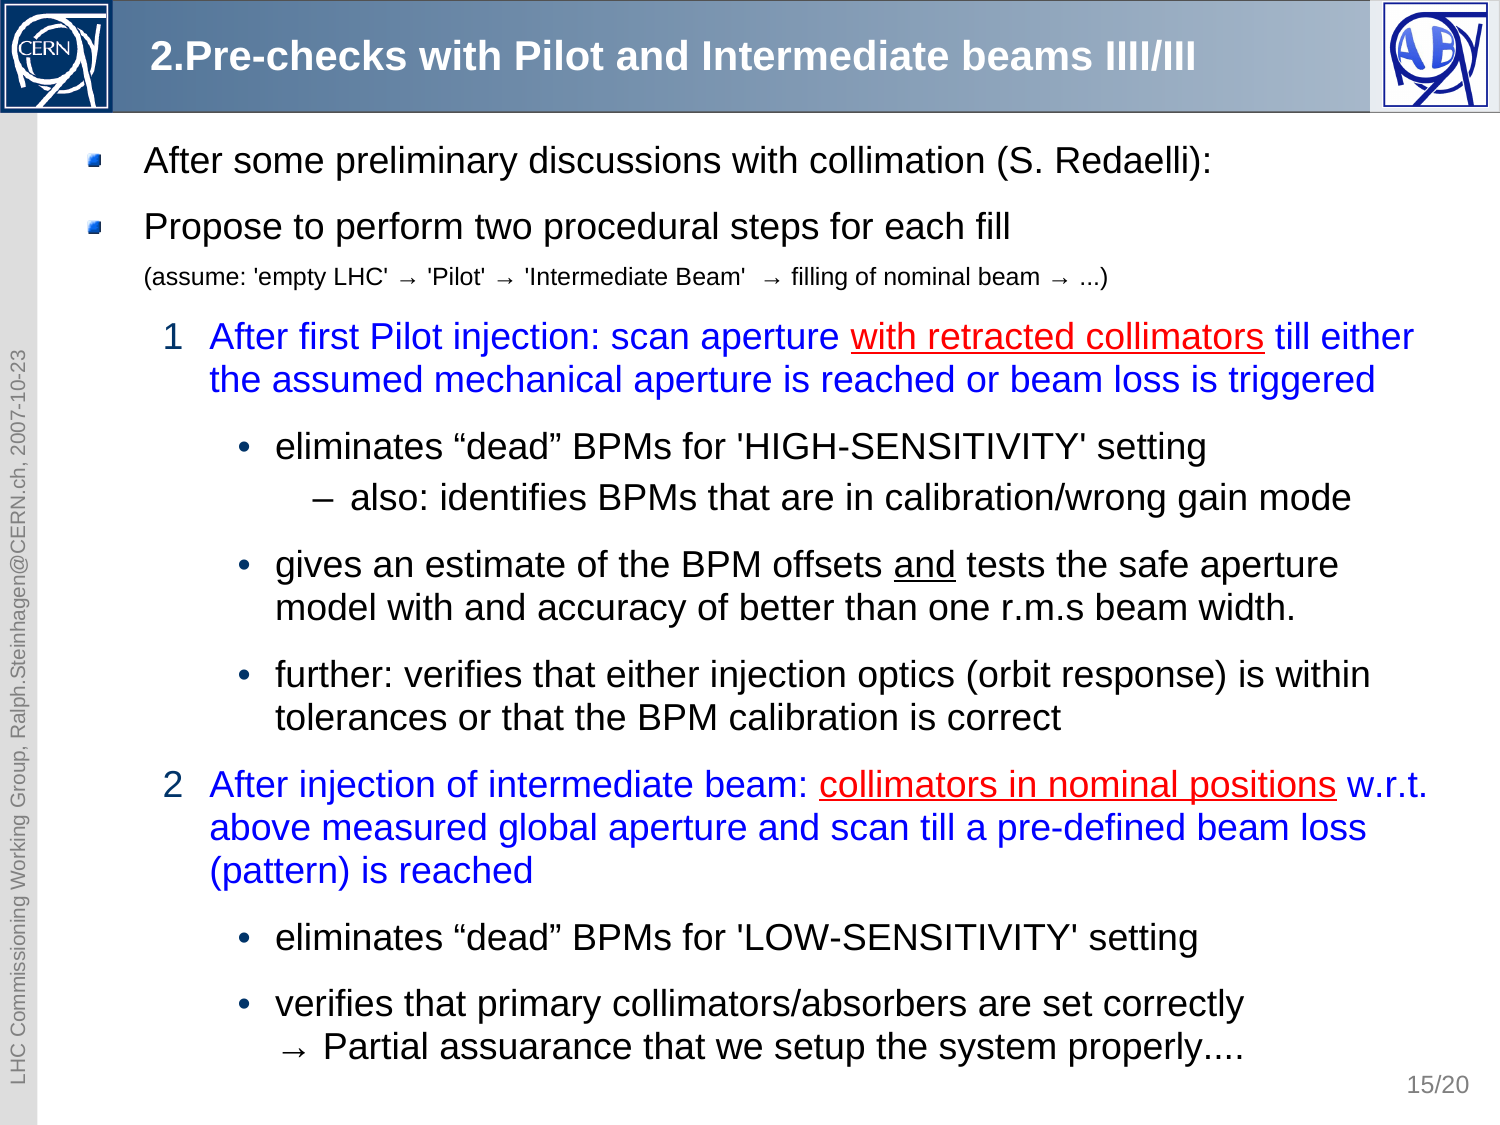

# 2.Pre-checks with Pilot and Intermediate beams IIII/III
After some preliminary discussions with collimation (S. Redaelli):
Propose to perform two procedural steps for each fill 			(assume: 'empty LHC' → 'Pilot' → 'Intermediate Beam' → filling of nominal beam → ...)
After first Pilot injection: scan aperture with retracted collimators till either the assumed mechanical aperture is reached or beam loss is triggered
eliminates “dead” BPMs for 'HIGH-SENSITIVITY' setting
also: identifies BPMs that are in calibration/wrong gain mode
gives an estimate of the BPM offsets and tests the safe aperture model with and accuracy of better than one r.m.s beam width.
further: verifies that either injection optics (orbit response) is within tolerances or that the BPM calibration is correct
After injection of intermediate beam: collimators in nominal positions w.r.t. above measured global aperture and scan till a pre-defined beam loss (pattern) is reached
eliminates “dead” BPMs for 'LOW-SENSITIVITY' setting
verifies that primary collimators/absorbers are set correctly 	 → Partial assuarance that we setup the system properly....